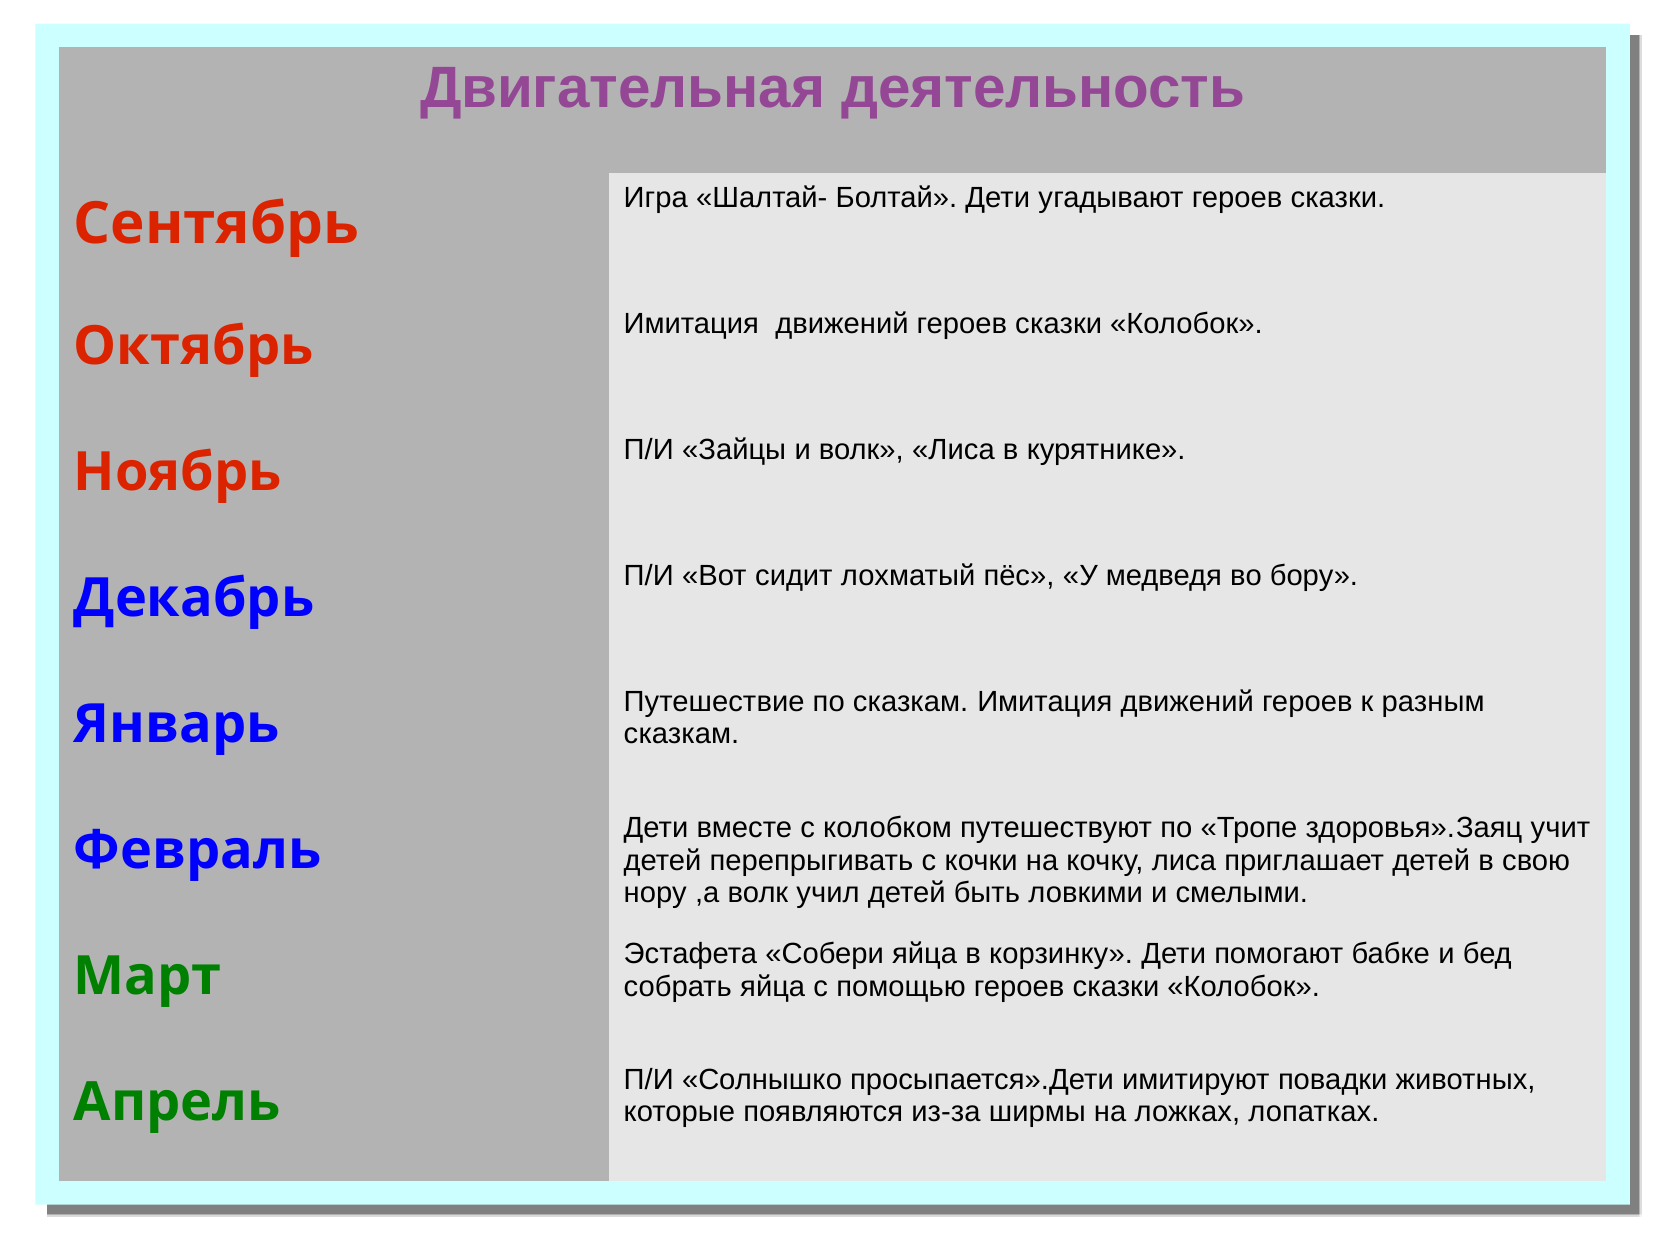

| Двигательная деятельность | |
| --- | --- |
| Сентябрь | Игра «Шалтай- Болтай». Дети угадывают героев сказки. |
| Октябрь | Имитация движений героев сказки «Колобок». |
| Ноябрь | П/И «Зайцы и волк», «Лиса в курятнике». |
| Декабрь | П/И «Вот сидит лохматый пёс», «У медведя во бору». |
| Январь | Путешествие по сказкам. Имитация движений героев к разным сказкам. |
| Февраль | Дети вместе с колобком путешествуют по «Тропе здоровья».Заяц учит детей перепрыгивать с кочки на кочку, лиса приглашает детей в свою нору ,а волк учил детей быть ловкими и смелыми. |
| Март | Эстафета «Собери яйца в корзинку». Дети помогают бабке и бед собрать яйца с помощью героев сказки «Колобок». |
| Апрель | П/И «Солнышко просыпается».Дети имитируют повадки животных, которые появляются из-за ширмы на ложках, лопатках. |